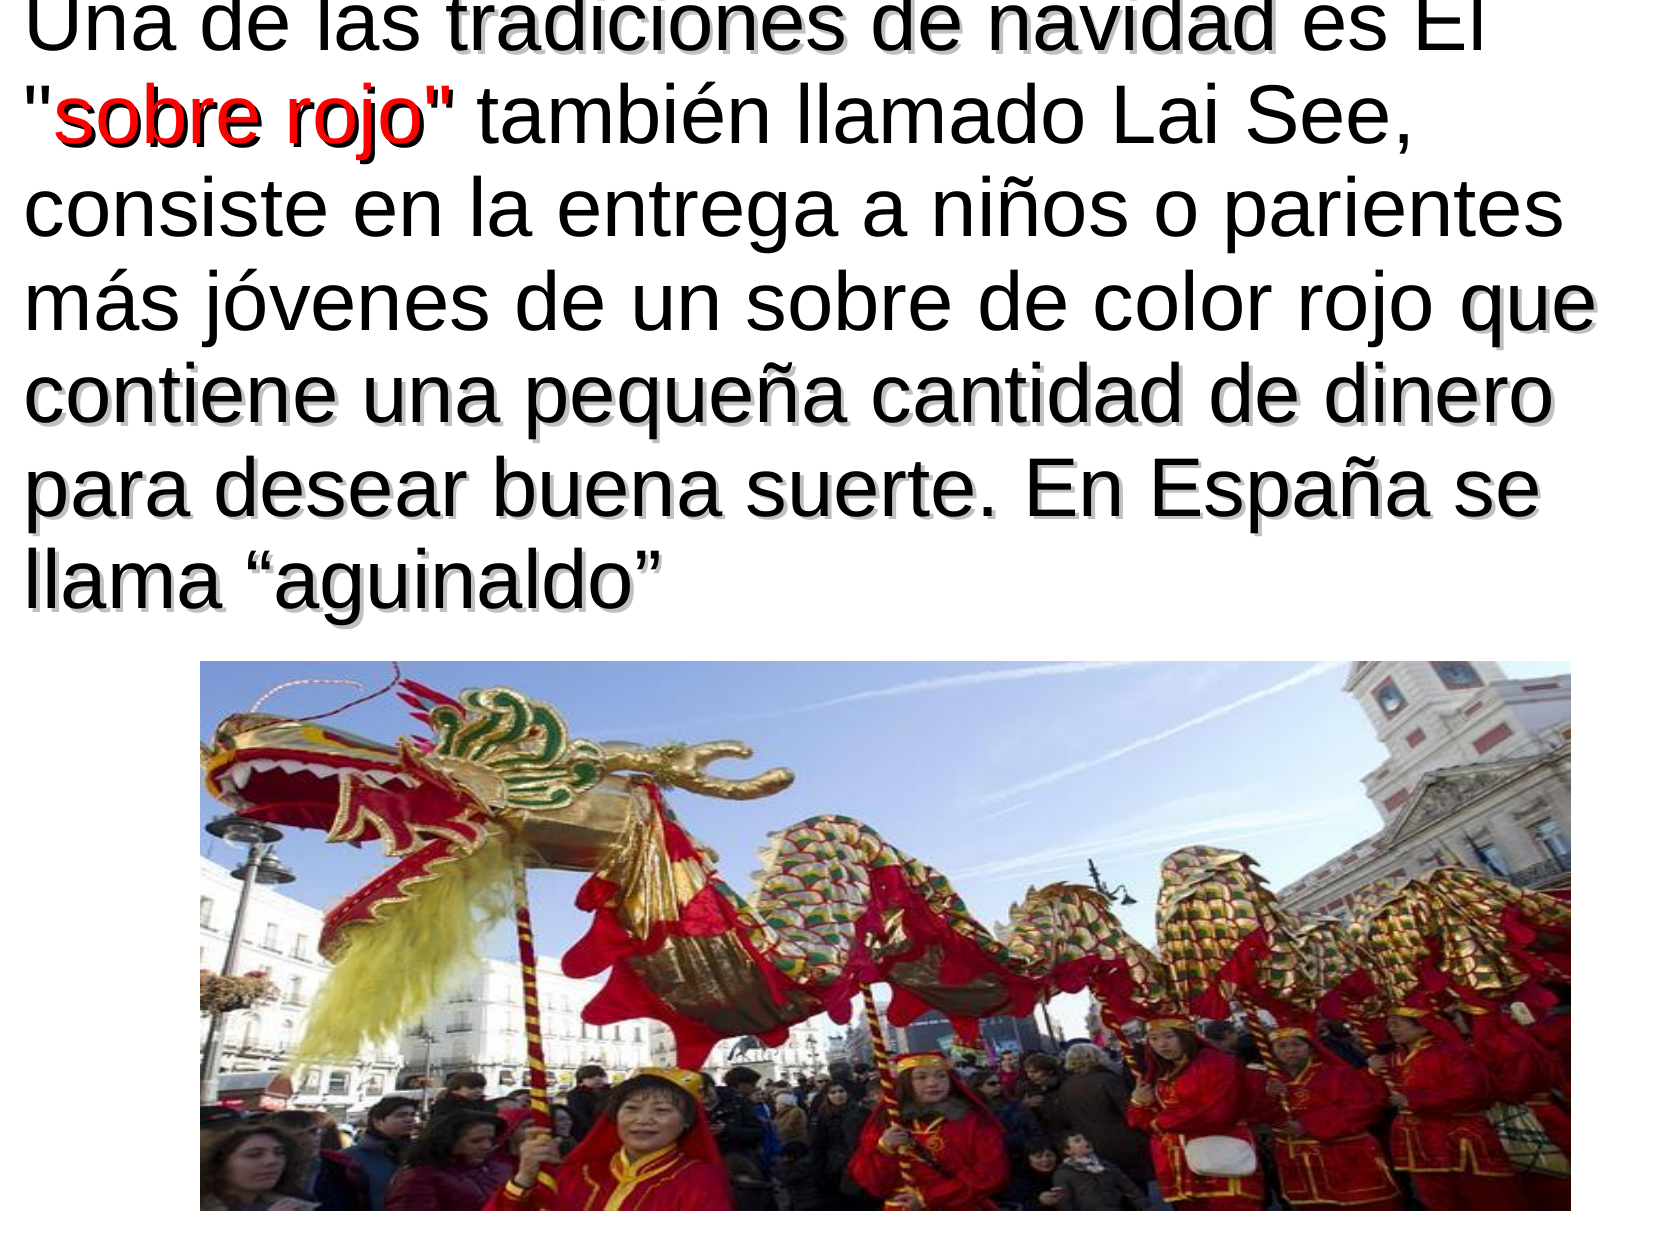

Una de las tradiciones de navidad es El "sobre rojo" también llamado Lai See, consiste en la entrega a niños o parientes más jóvenes de un sobre de color rojo que contiene una pequeña cantidad de dinero para desear buena suerte. En España se llama “aguinaldo”